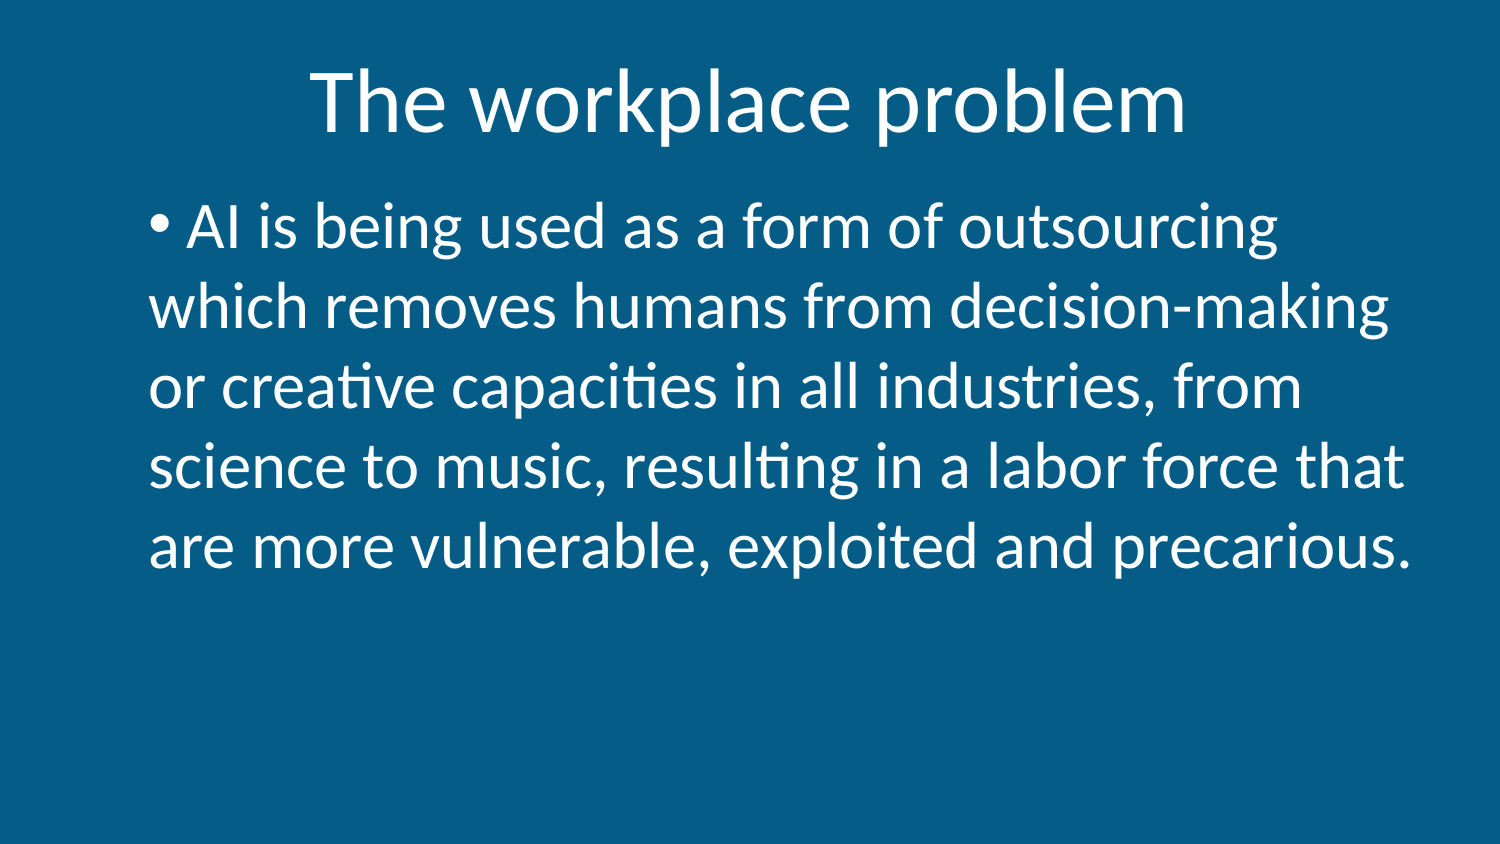

# The workplace problem
 AI is being used as a form of outsourcing which removes humans from decision-making or creative capacities in all industries, from science to music, resulting in a labor force that are more vulnerable, exploited and precarious.